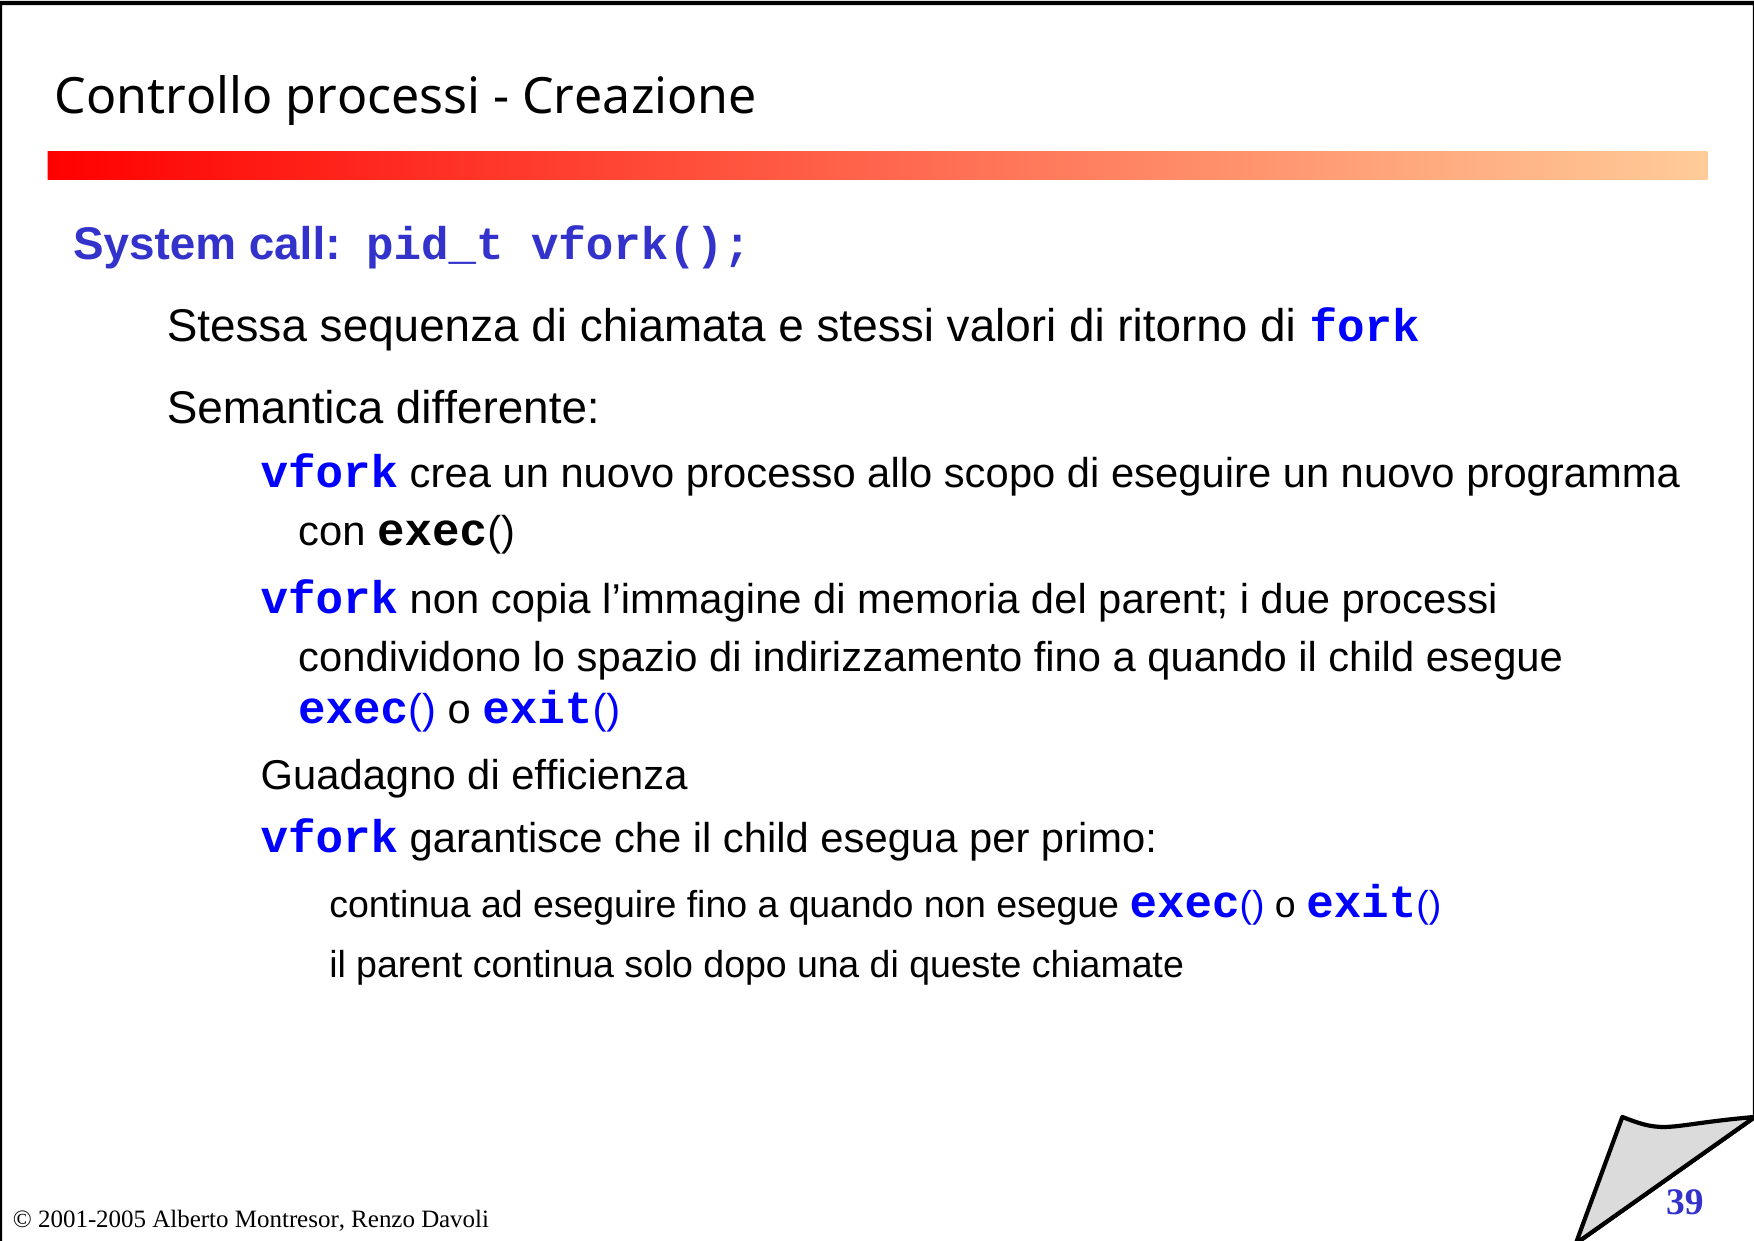

# Controllo processi - Creazione
System call: pid_t vfork();
Stessa sequenza di chiamata e stessi valori di ritorno di fork
Semantica differente:
vfork crea un nuovo processo allo scopo di eseguire un nuovo programma con exec()
vfork non copia l’immagine di memoria del parent; i due processi condividono lo spazio di indirizzamento fino a quando il child esegue exec() o exit()
Guadagno di efficienza
vfork garantisce che il child esegua per primo:
continua ad eseguire fino a quando non esegue exec() o exit()
il parent continua solo dopo una di queste chiamate